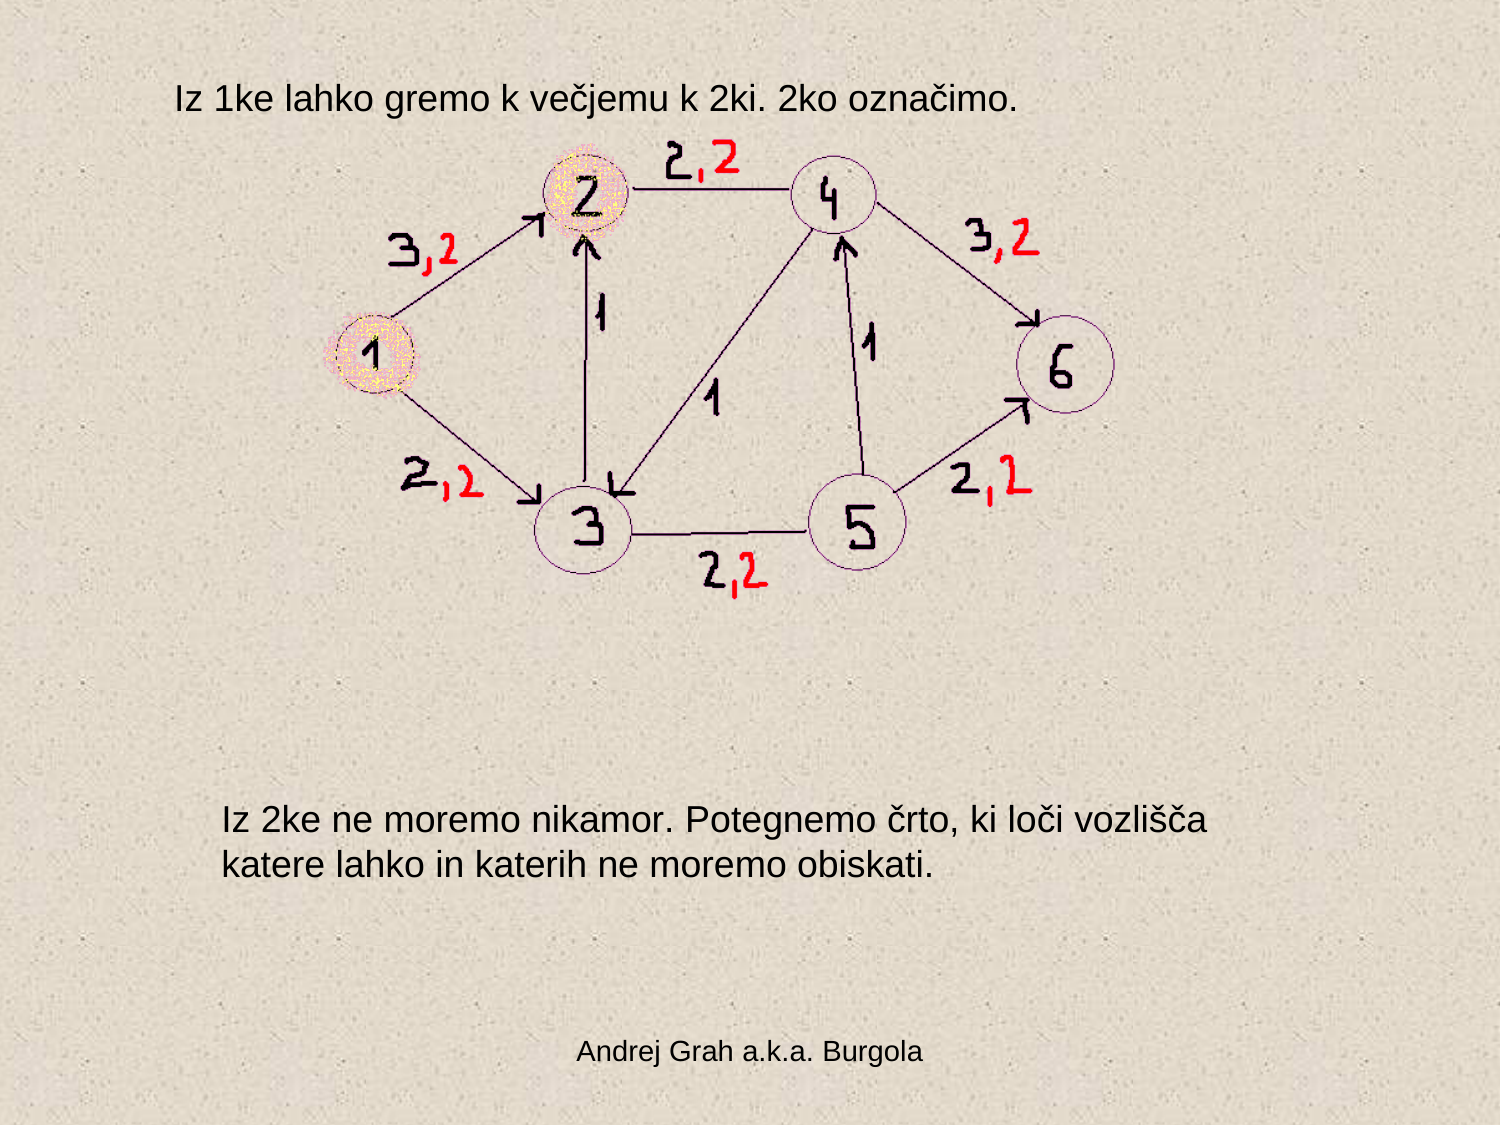

Iz 1ke lahko gremo k večjemu k 2ki. 2ko označimo.
Iz 2ke ne moremo nikamor. Potegnemo črto, ki loči vozlišča katere lahko in katerih ne moremo obiskati.
Andrej Grah a.k.a. Burgola